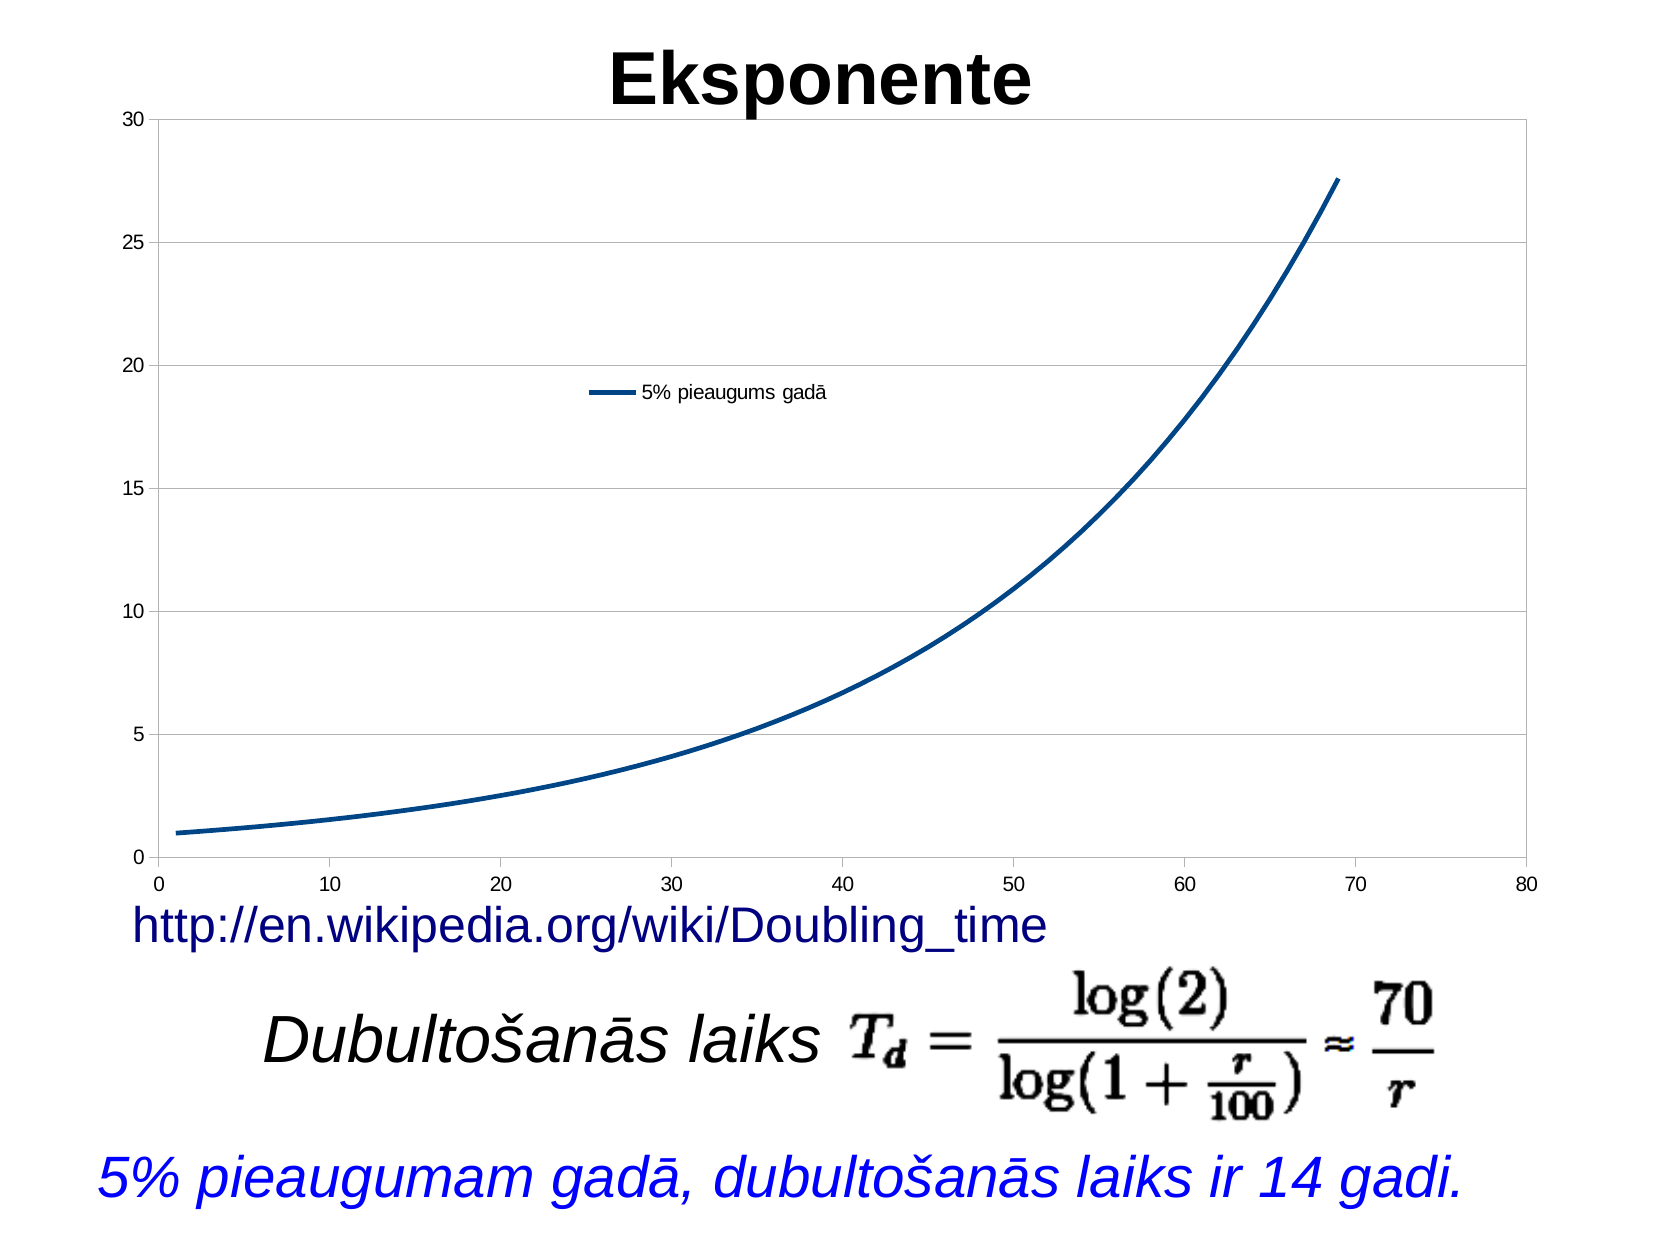

### Chart
| Category | 5% pieaugums gadā |
|---|---|# Eksponente
http://en.wikipedia.org/wiki/Doubling_time
 Dubultošanās laiks
5% pieaugumam gadā, dubultošanās laiks ir 14 gadi.